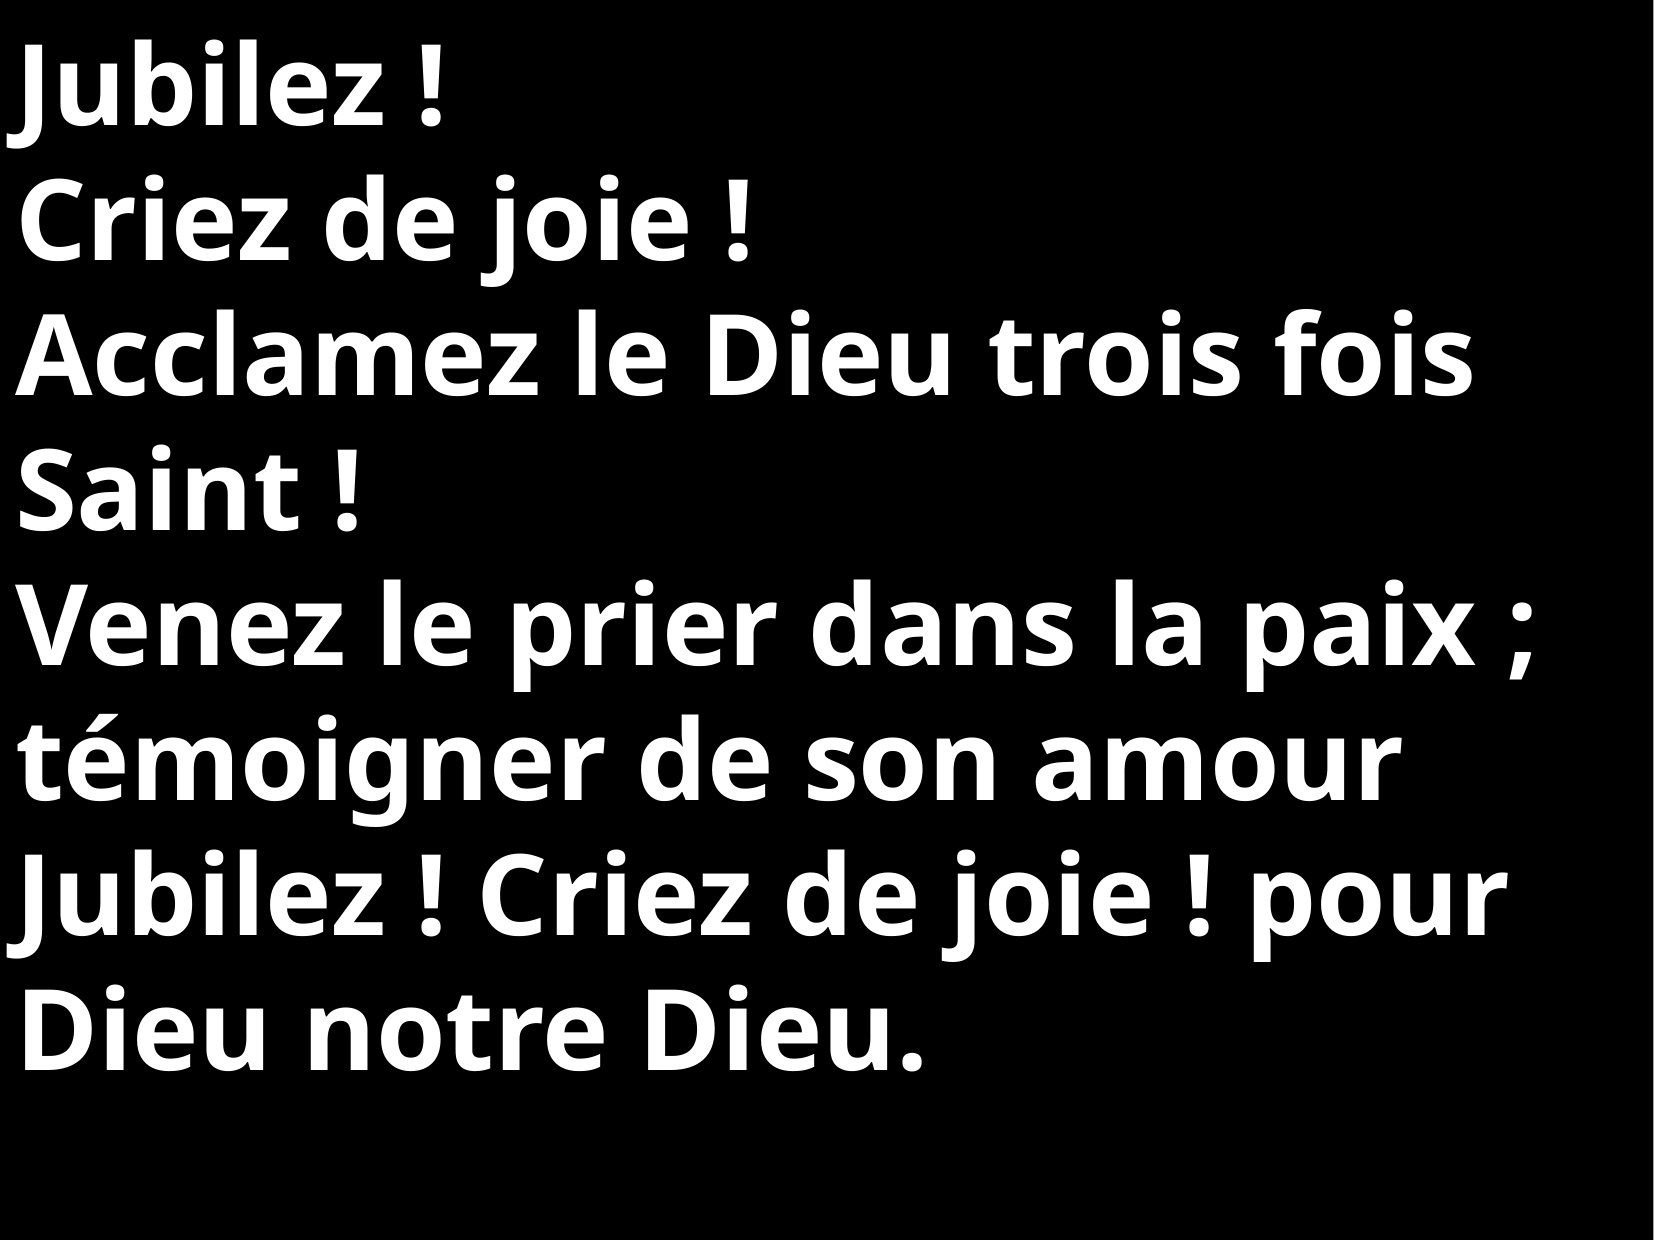

Jubilez !
Criez de joie !
Acclamez le Dieu trois fois Saint !
Venez le prier dans la paix ;
témoigner de son amour
Jubilez ! Criez de joie ! pour Dieu notre Dieu.